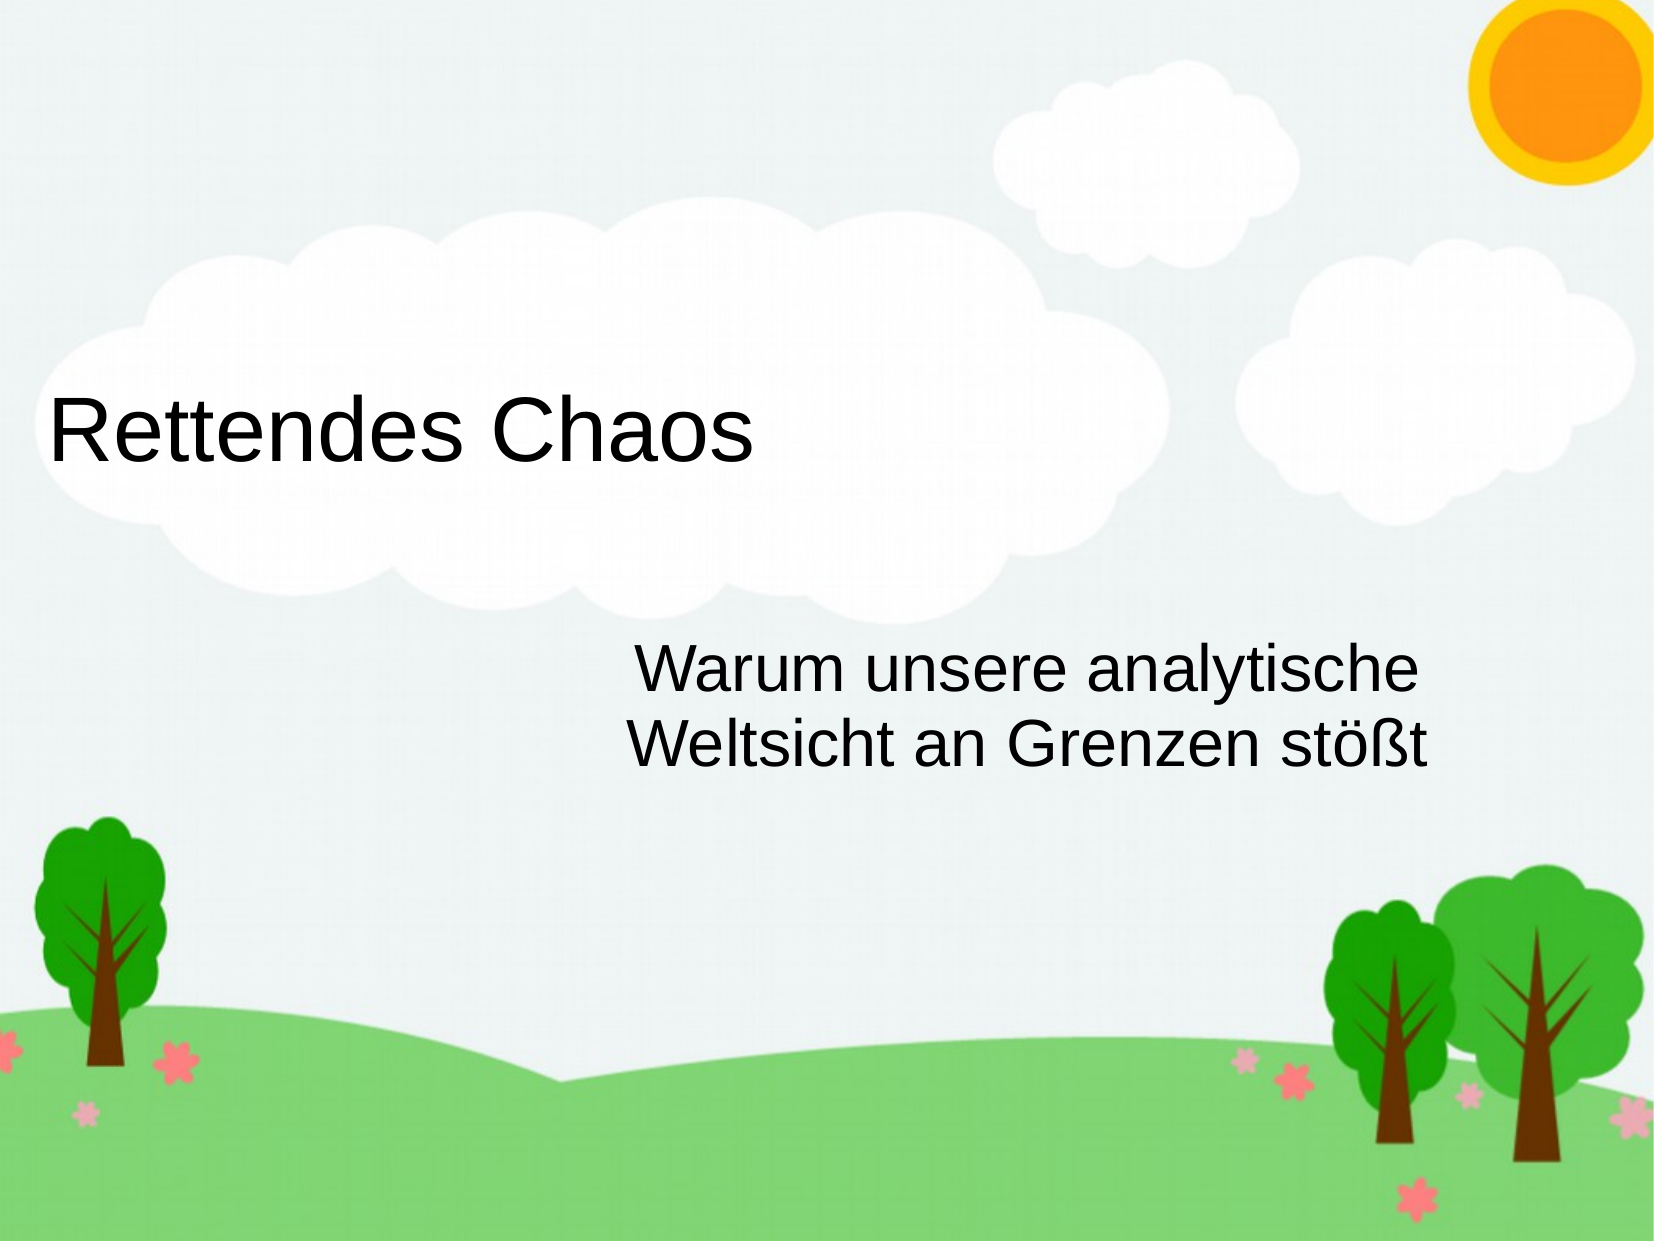

# Rettendes Chaos
Warum unsere analytische Weltsicht an Grenzen stößt